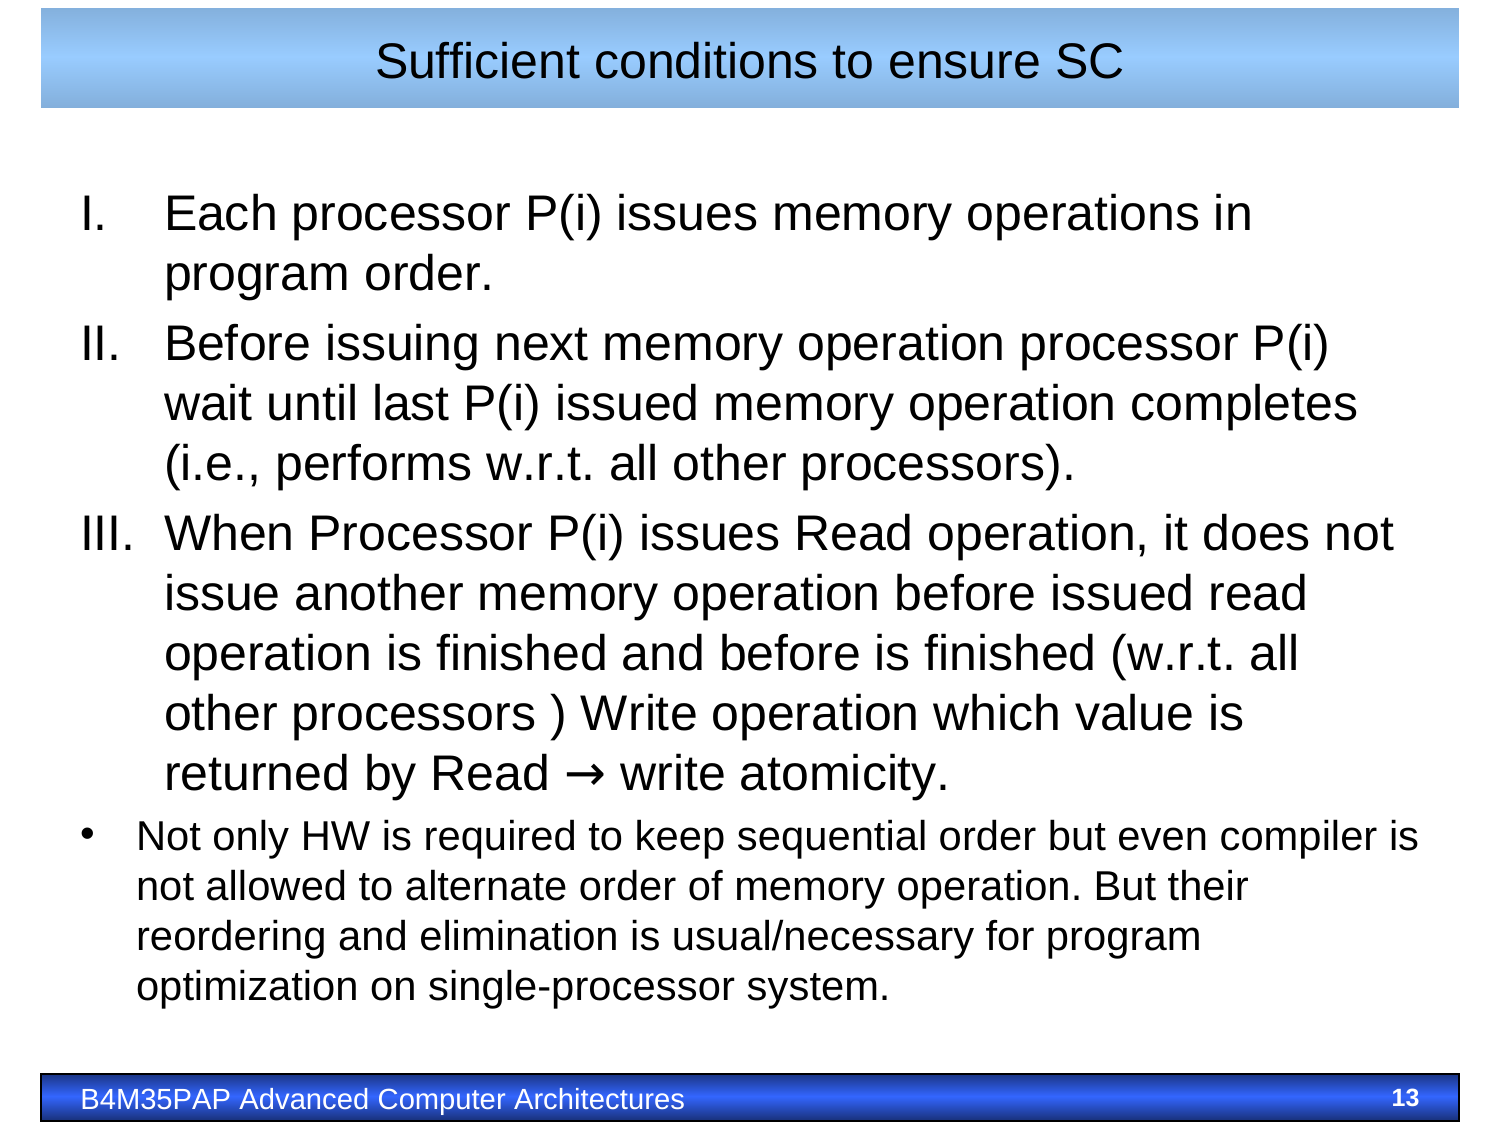

Sufficient conditions to ensure SC
# Each processor P(i) issues memory operations in program order.
Before issuing next memory operation processor P(i) wait until last P(i) issued memory operation completes (i.e., performs w.r.t. all other processors).
When Processor P(i) issues Read operation, it does not issue another memory operation before issued read operation is finished and before is finished (w.r.t. all other processors ) Write operation which value is returned by Read → write atomicity.
Not only HW is required to keep sequential order but even compiler is not allowed to alternate order of memory operation. But their reordering and elimination is usual/necessary for program optimization on single-processor system.